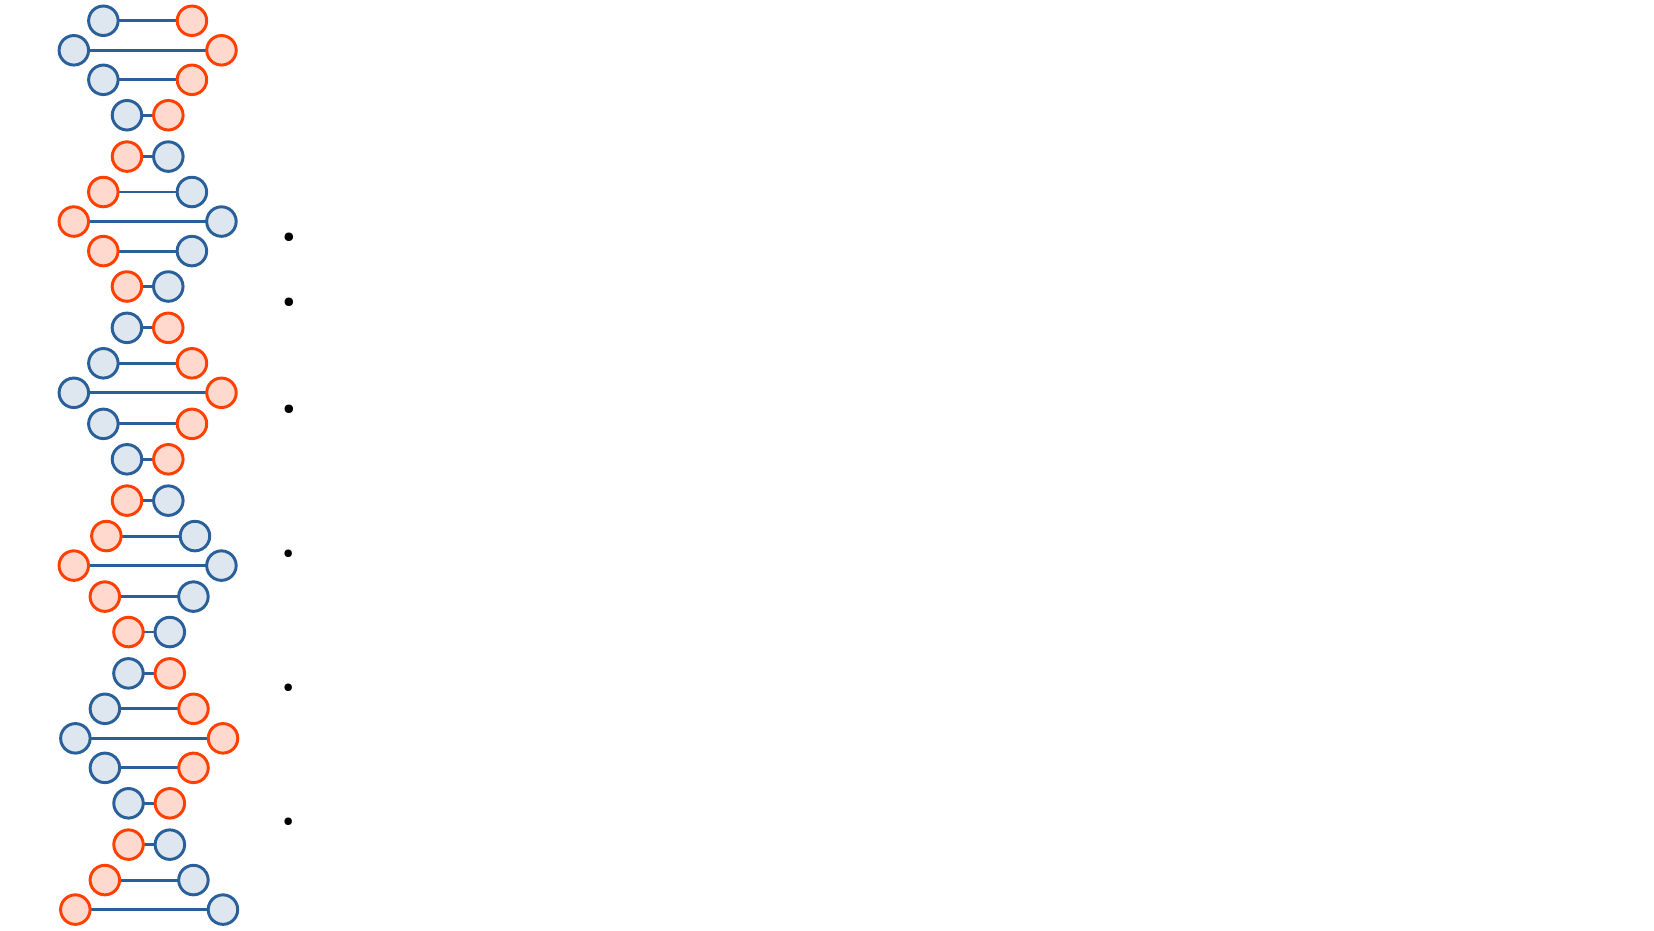

# CAP again
Consistency: Every read receives the most recent write or an error
Availability: Every request receives a (non-error) response, without the guarantee that it contains the most recent write
Partition tolerance: The system continues to operate despite an arbitrary number of messages being dropped (or delayed) by the network between nodes.
Consistent and Partition tolerant: Stop serving request/Read from out of date partition I.e. User can only read data once write is committed in S2. Limitation: Not 100% available​
Available and Partition tolerant: User gets response instantly I.e. latest data from S1 where old or no data from S2. Now system is 100% Available and Partition tolerant but READ is not consistent. Limitation: Not consistent​
Consistent and Available: Write data for on same server which will be fetched/READ i.e. Consistent and Available. Limitation: Compromised partition tolerance/failure.